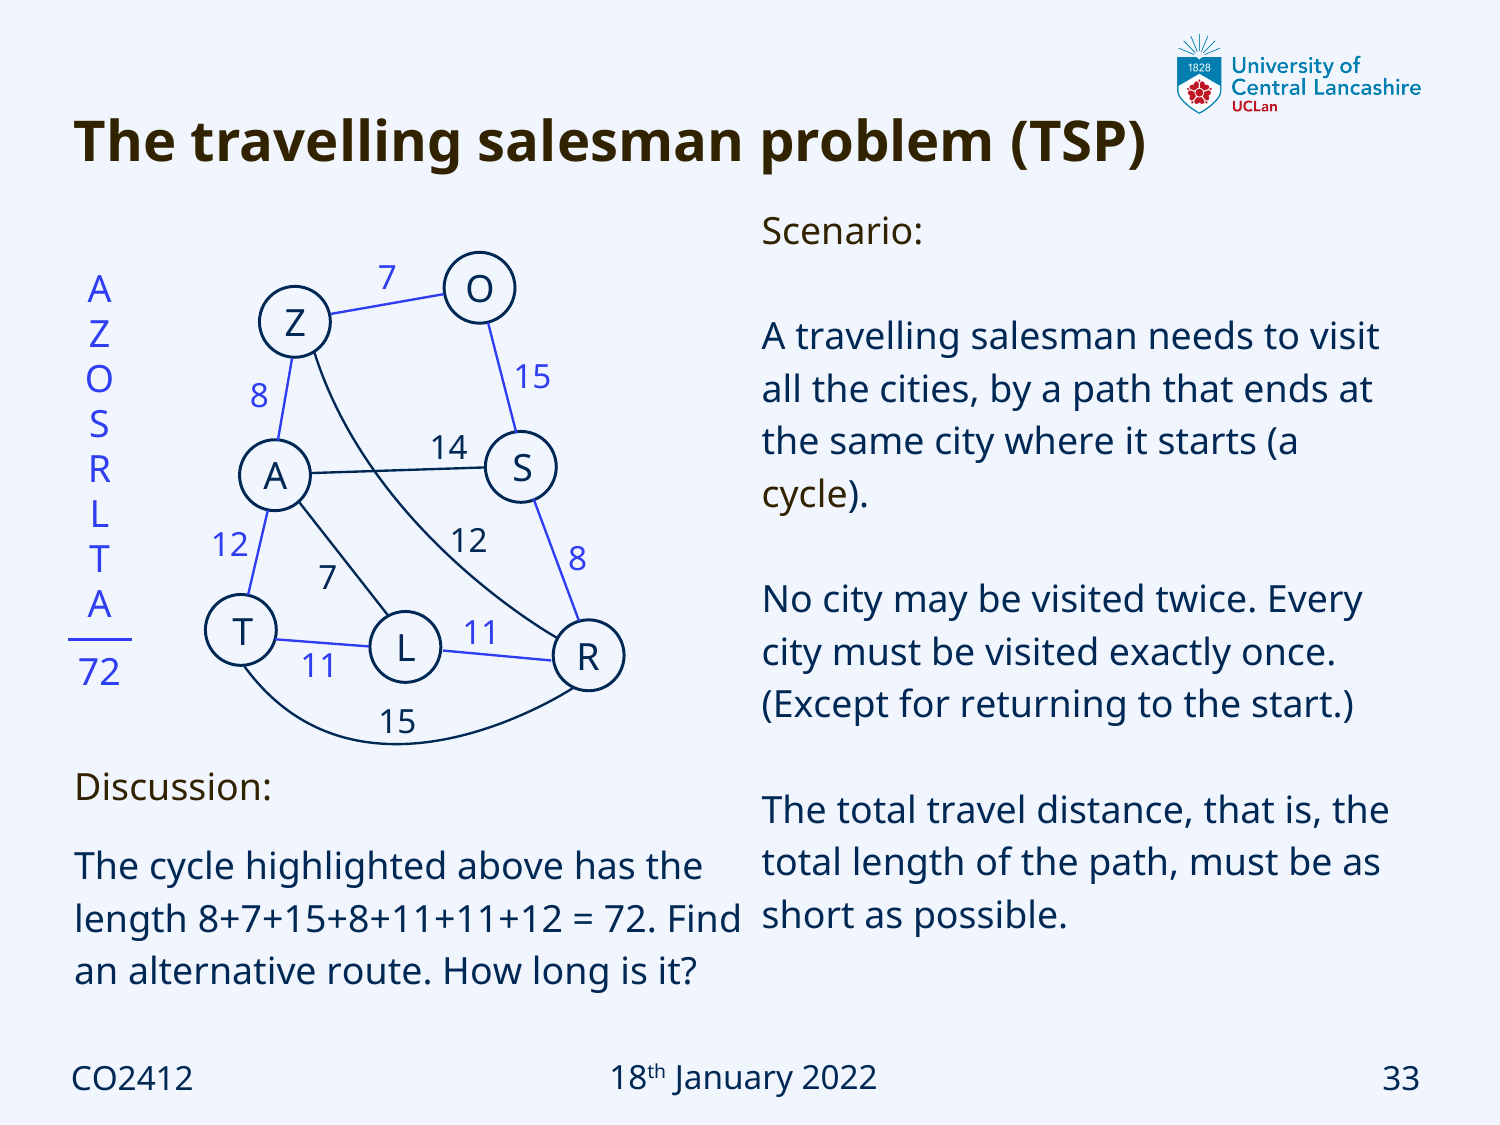

# The travelling salesman problem (TSP)
Scenario:
A travelling salesman needs to visit all the cities, by a path that ends at the same city where it starts (a cycle).
No city may be visited twice. Every city must be visited exactly once. (Except for returning to the start.)
The total travel distance, that is, the total length of the path, must be as short as possible.
7
O
A
Z
O
S
R
L
T
A
72
Z
15
8
14
S
A
12
12
8
7
T
11
L
R
11
15
Discussion:
The cycle highlighted above has the length 8+7+15+8+11+11+12 = 72. Find an alternative route. How long is it?